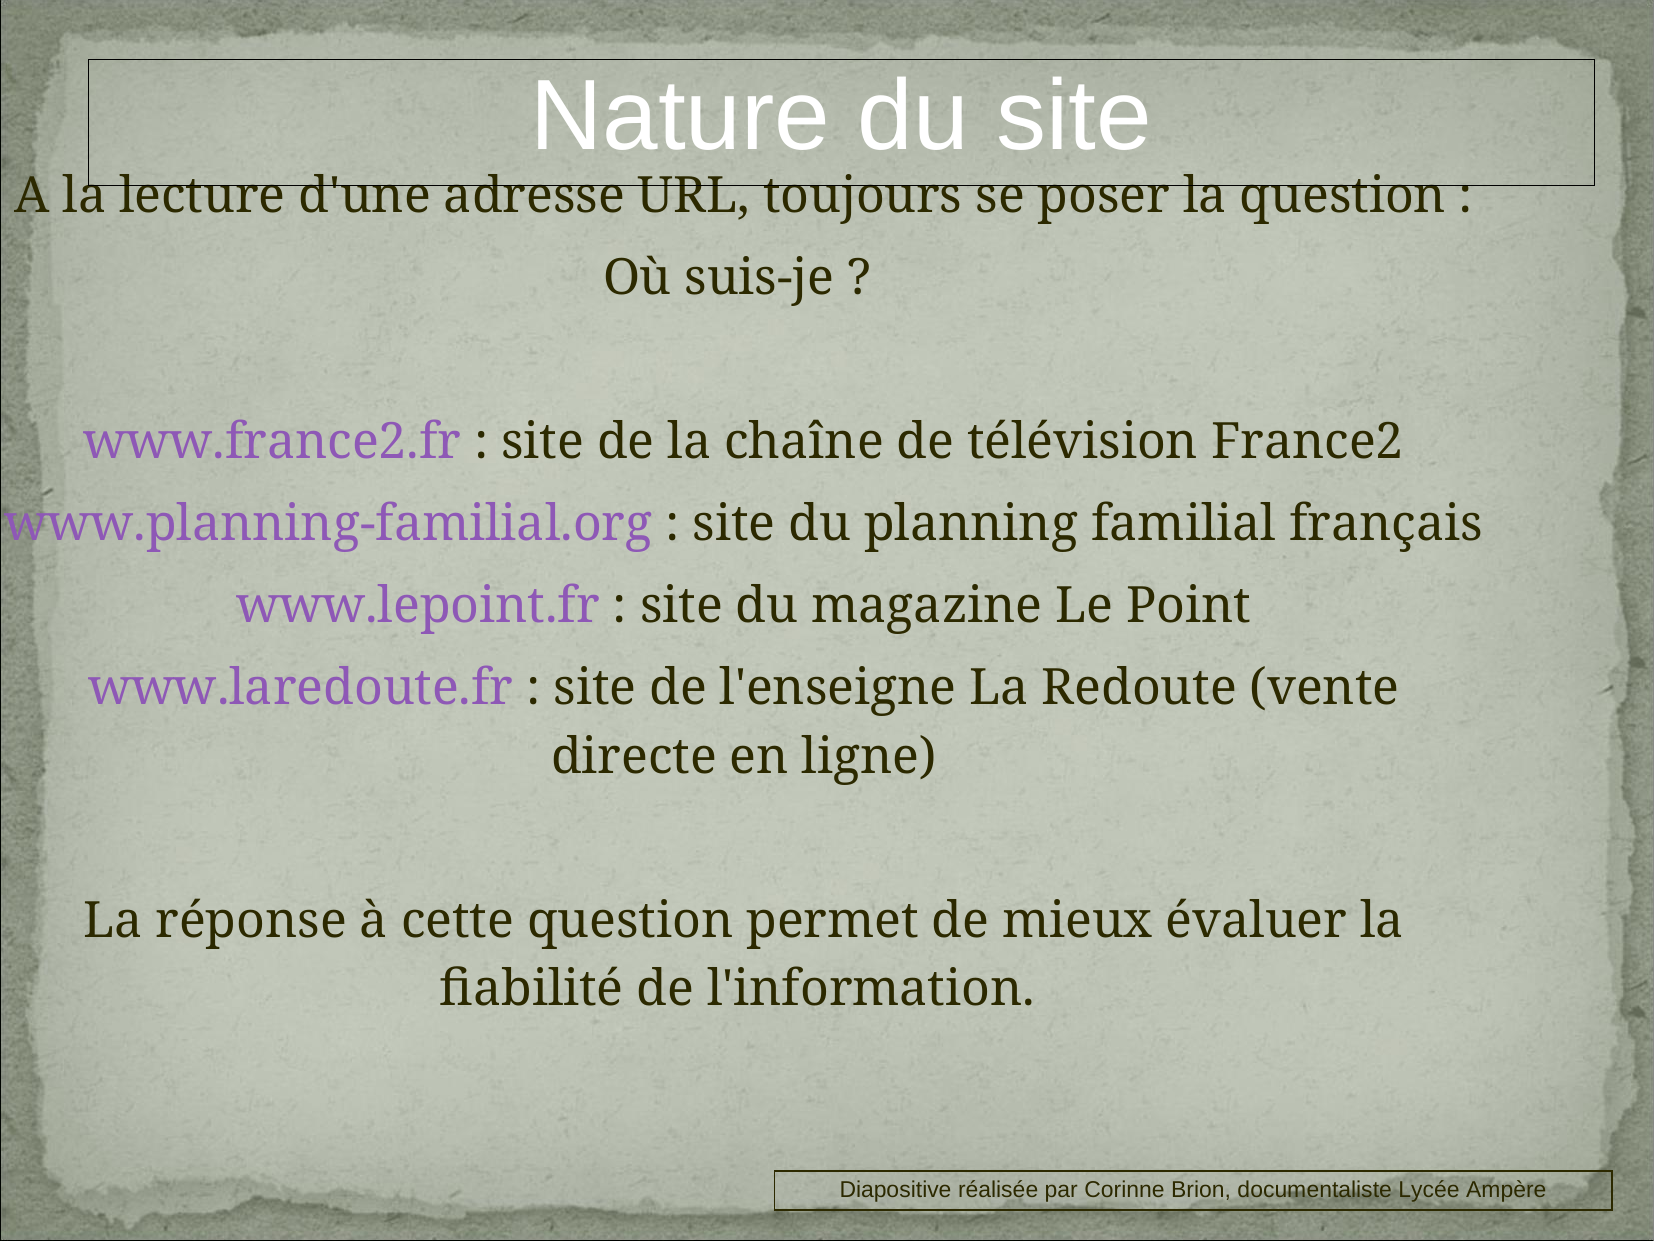

Nature du site
A la lecture d'une adresse URL, toujours se poser la question :
Où suis-je ?
www.france2.fr : site de la chaîne de télévision France2
www.planning-familial.org : site du planning familial français
www.lepoint.fr : site du magazine Le Point
www.laredoute.fr : site de l'enseigne La Redoute (vente directe en ligne)‏
La réponse à cette question permet de mieux évaluer la fiabilité de l'information.
Diapositive réalisée par Corinne Brion, documentaliste Lycée Ampère